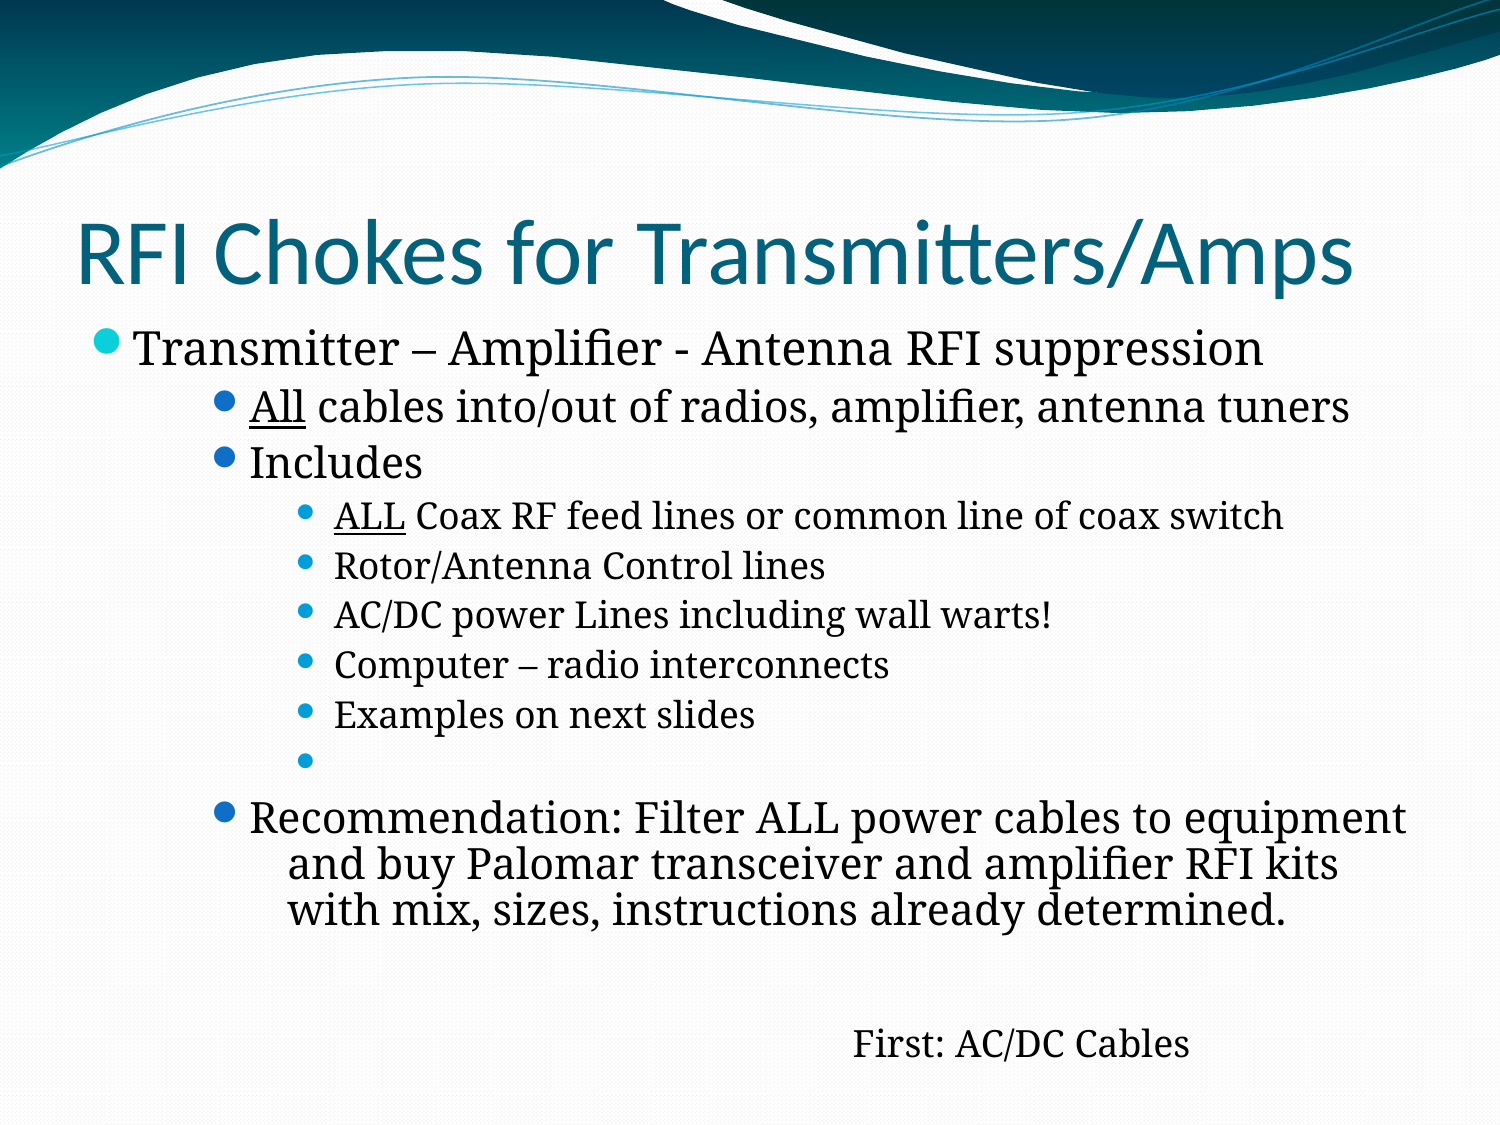

# RFI Chokes for Transmitters/Amps
Transmitter – Amplifier - Antenna RFI suppression
All cables into/out of radios, amplifier, antenna tuners
Includes
ALL Coax RF feed lines or common line of coax switch
Rotor/Antenna Control lines
AC/DC power Lines including wall warts!
Computer – radio interconnects
Examples on next slides
Recommendation: Filter ALL power cables to equipment and buy Palomar transceiver and amplifier RFI kits with mix, sizes, instructions already determined.
First: AC/DC Cables